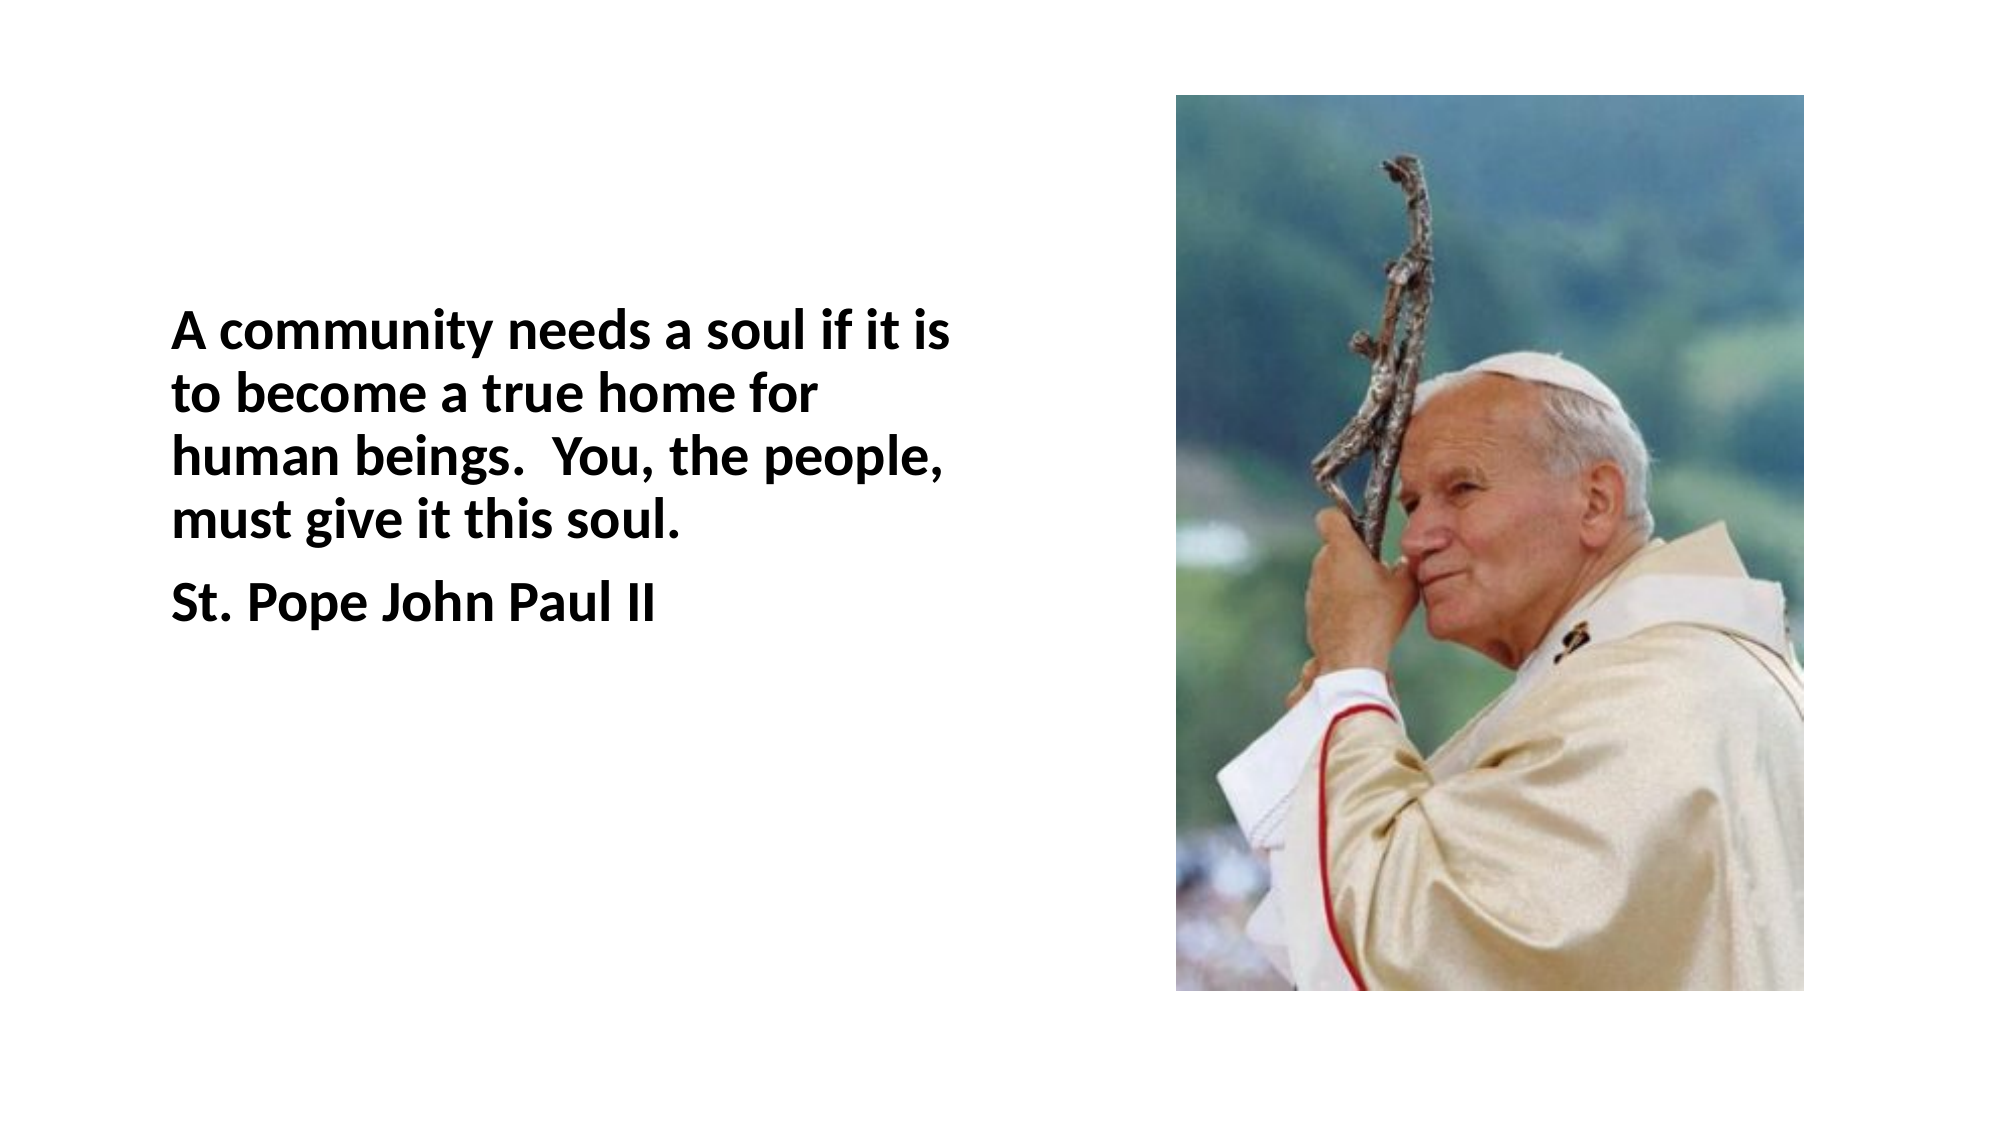

# A community needs a soul if it is to become a true home for human beings. You, the people, must give it this soul.
St. Pope John Paul II